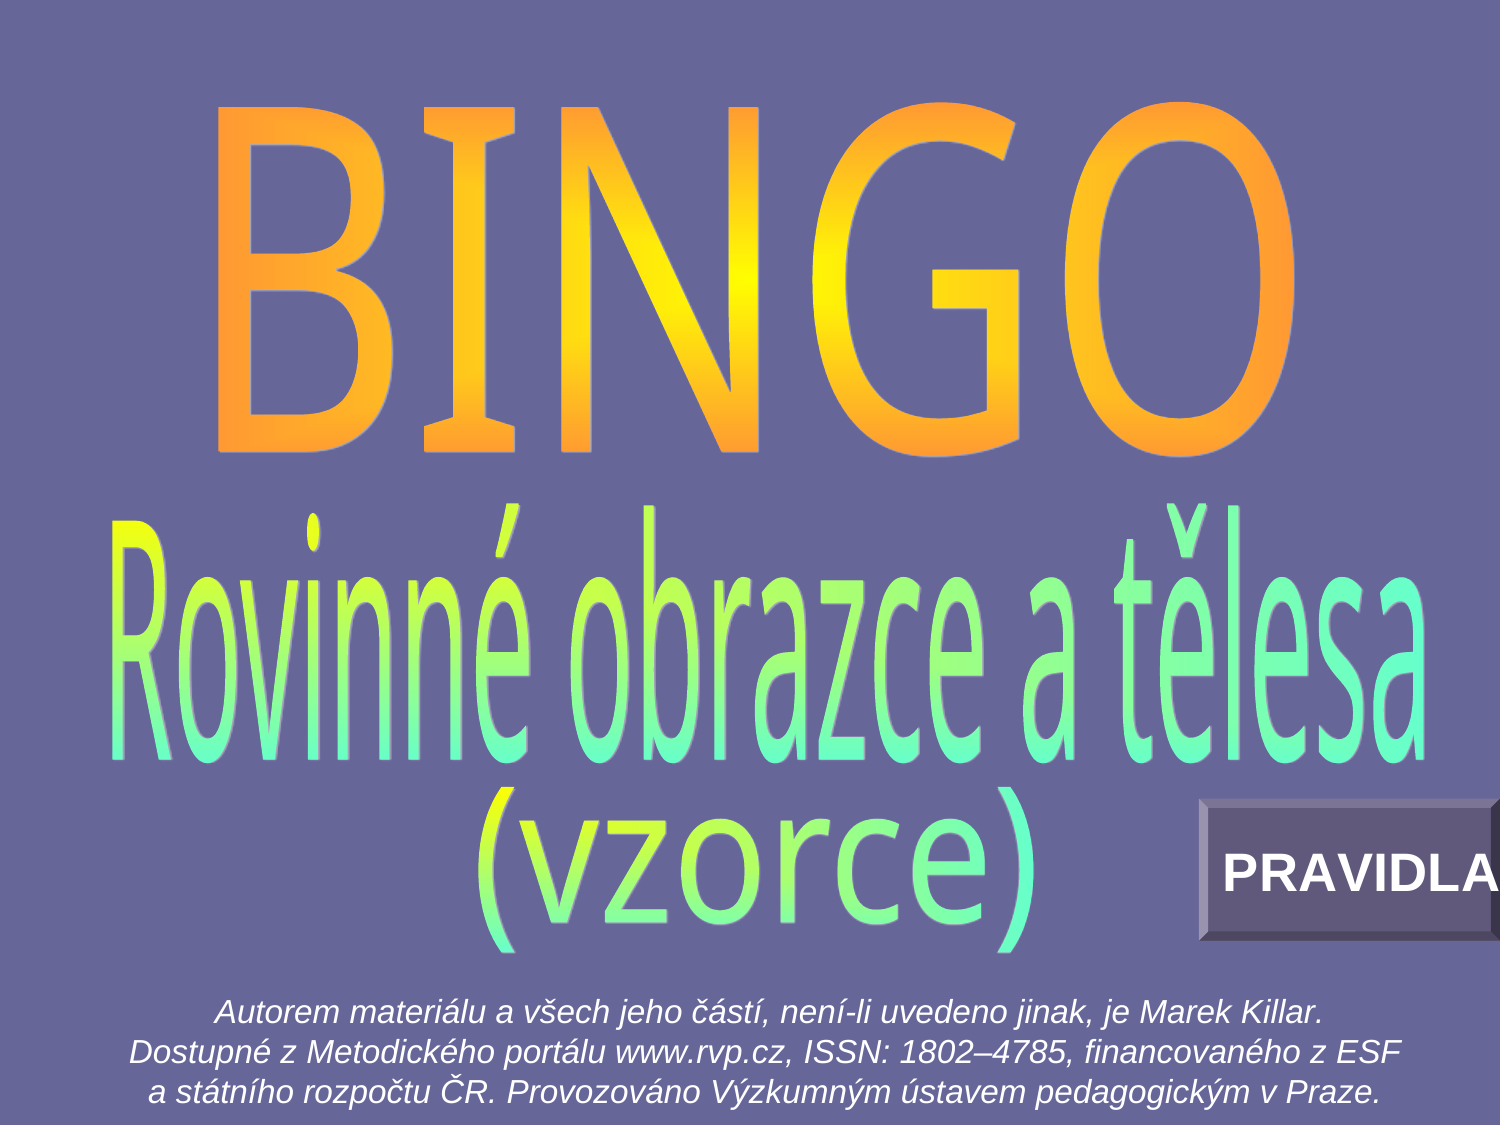

BINGO
Rovinné obrazce a tělesa
(vzorce)
PRAVIDLA
Autorem materiálu a všech jeho částí, není-li uvedeno jinak, je Marek Killar.
Dostupné z Metodického portálu www.rvp.cz, ISSN: 1802–4785, financovaného z ESF
a státního rozpočtu ČR. Provozováno Výzkumným ústavem pedagogickým v Praze.